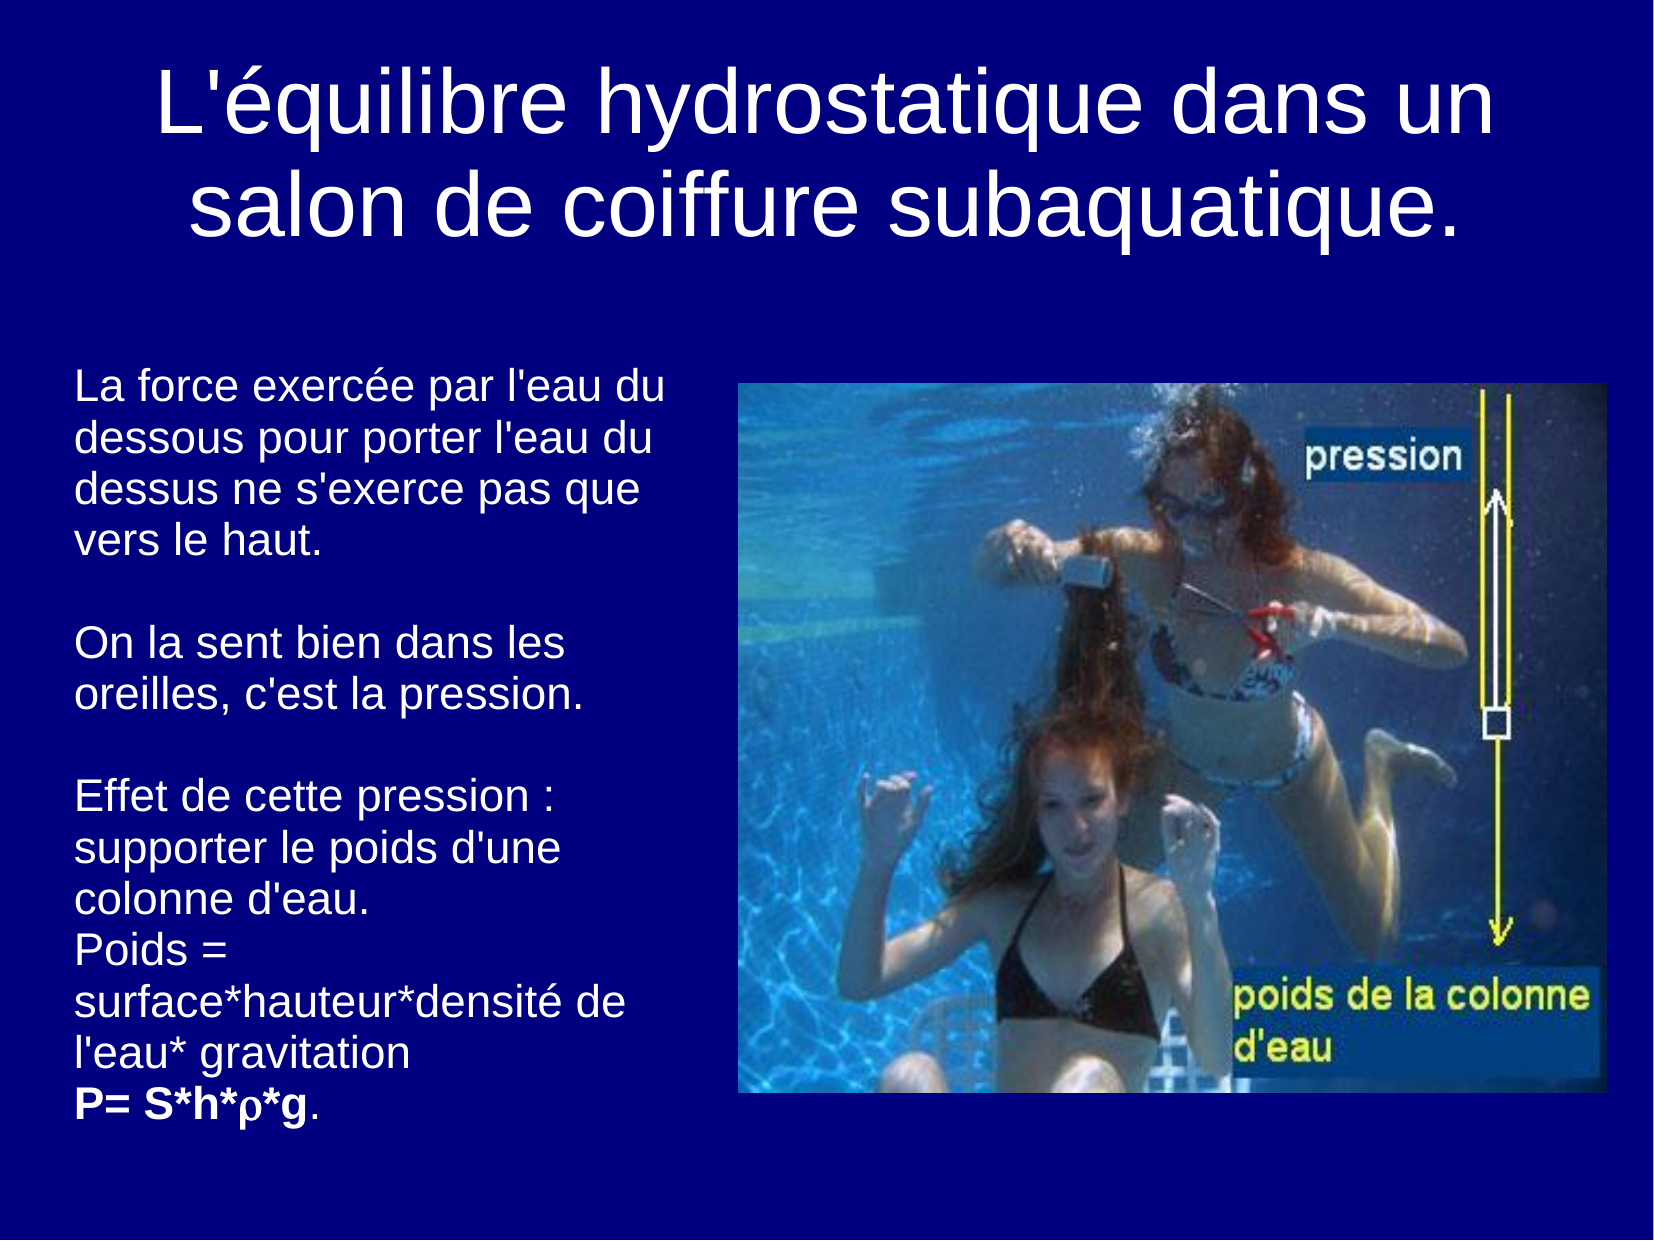

# L'équilibre hydrostatique dans un salon de coiffure subaquatique.
La force exercée par l'eau du dessous pour porter l'eau du dessus ne s'exerce pas que vers le haut.
On la sent bien dans les oreilles, c'est la pression.
Effet de cette pression :
supporter le poids d'une colonne d'eau.
Poids = surface*hauteur*densité de l'eau* gravitation
P= S*h*r*g.